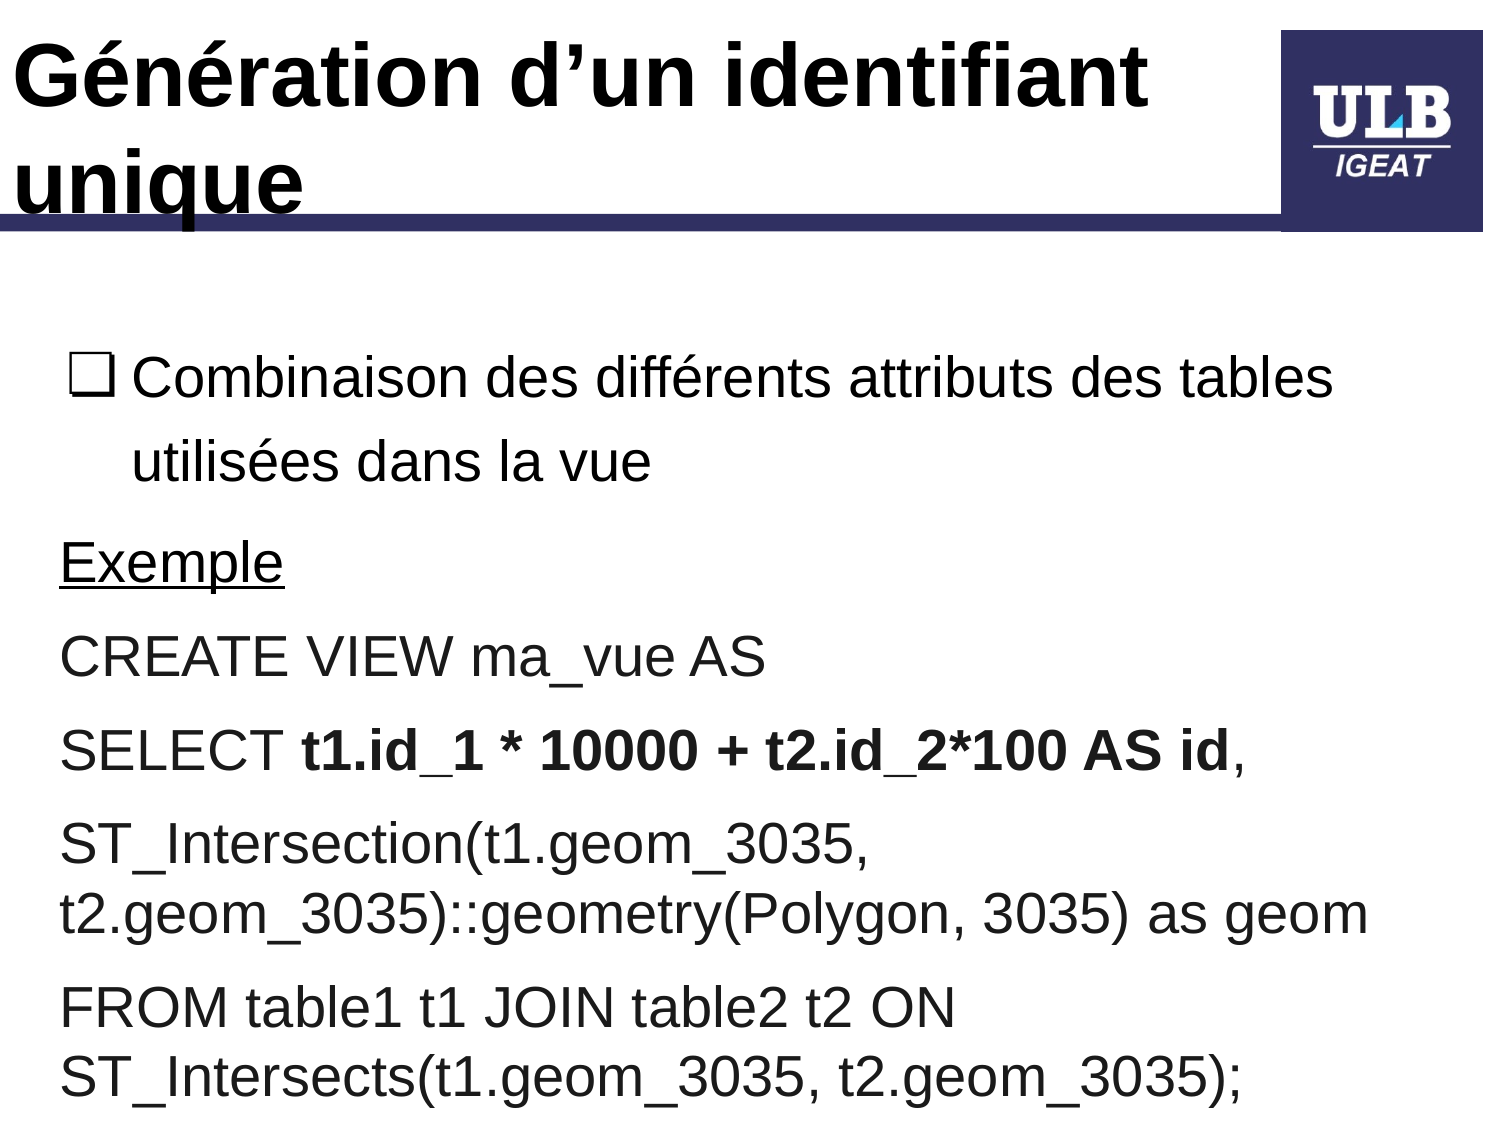

# Génération d’un identifiant unique
Combinaison des différents attributs des tables utilisées dans la vue
Exemple
CREATE VIEW ma_vue AS
SELECT t1.id_1 * 10000 + t2.id_2*100 AS id,
ST_Intersection(t1.geom_3035, t2.geom_3035)::geometry(Polygon, 3035) as geom
FROM table1 t1 JOIN table2 t2 ON ST_Intersects(t1.geom_3035, t2.geom_3035);